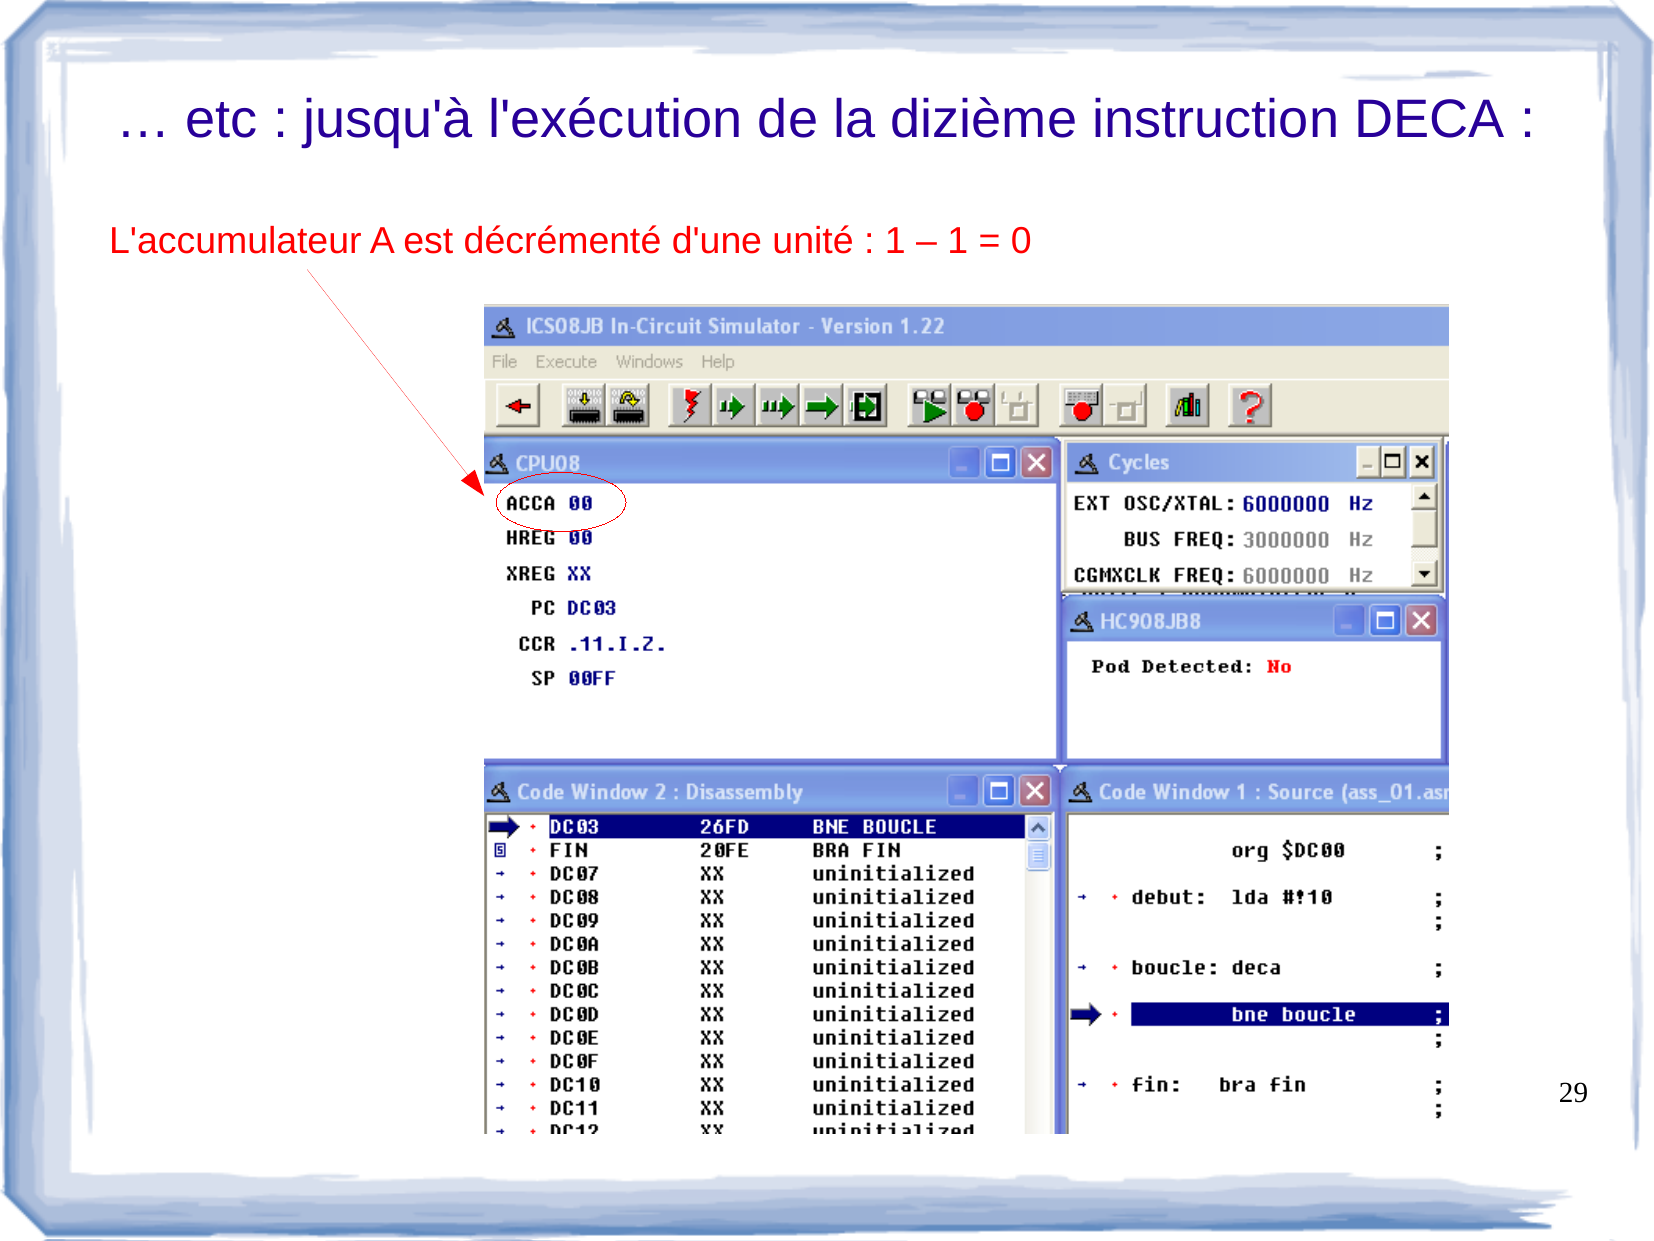

# … etc : jusqu'à l'exécution de la dizième instruction DECA :
L'accumulateur A est décrémenté d'une unité : 1 – 1 = 0
29